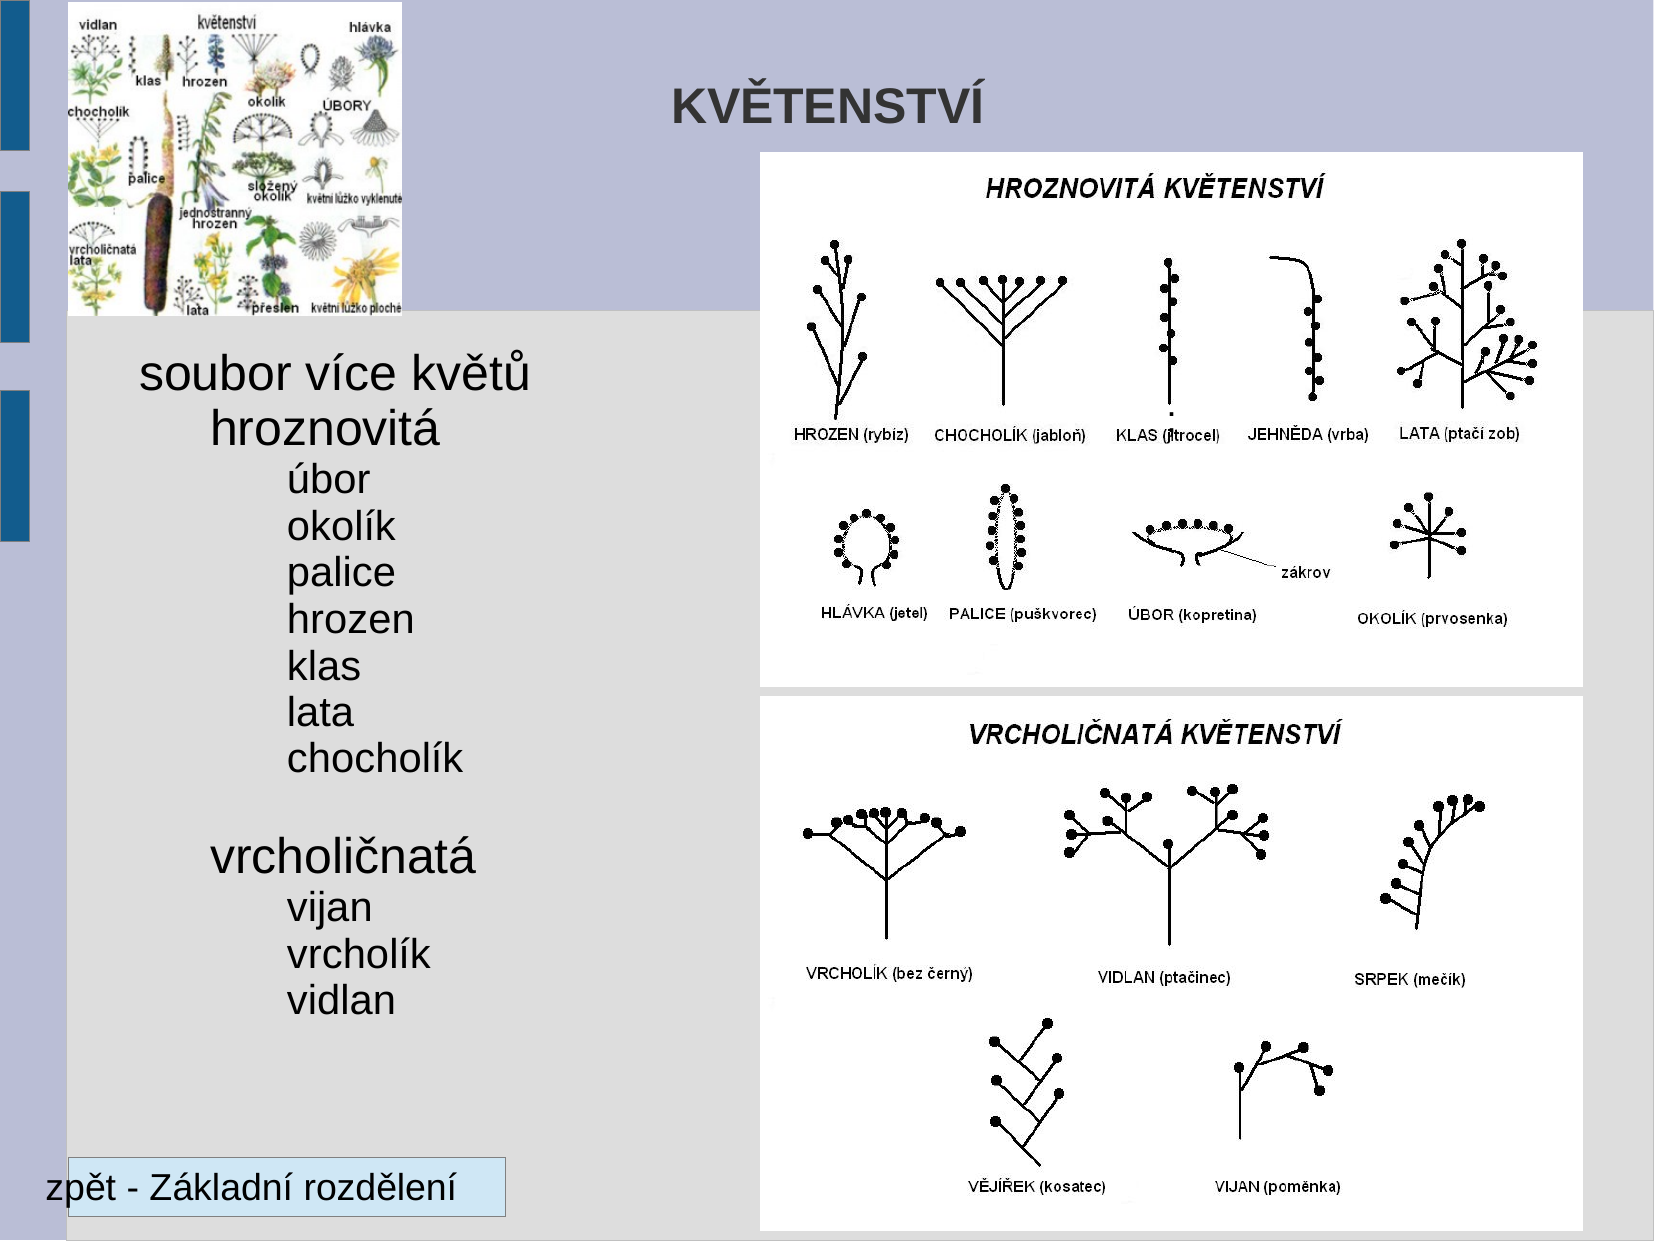

# KVĚTENSTVÍ
;
soubor více květů
hroznovitá
úbor
okolík
palice
hrozen
klas
lata
chocholík
vrcholičnatá
vijan
vrcholík
vidlan
zpět - Základní rozdělení